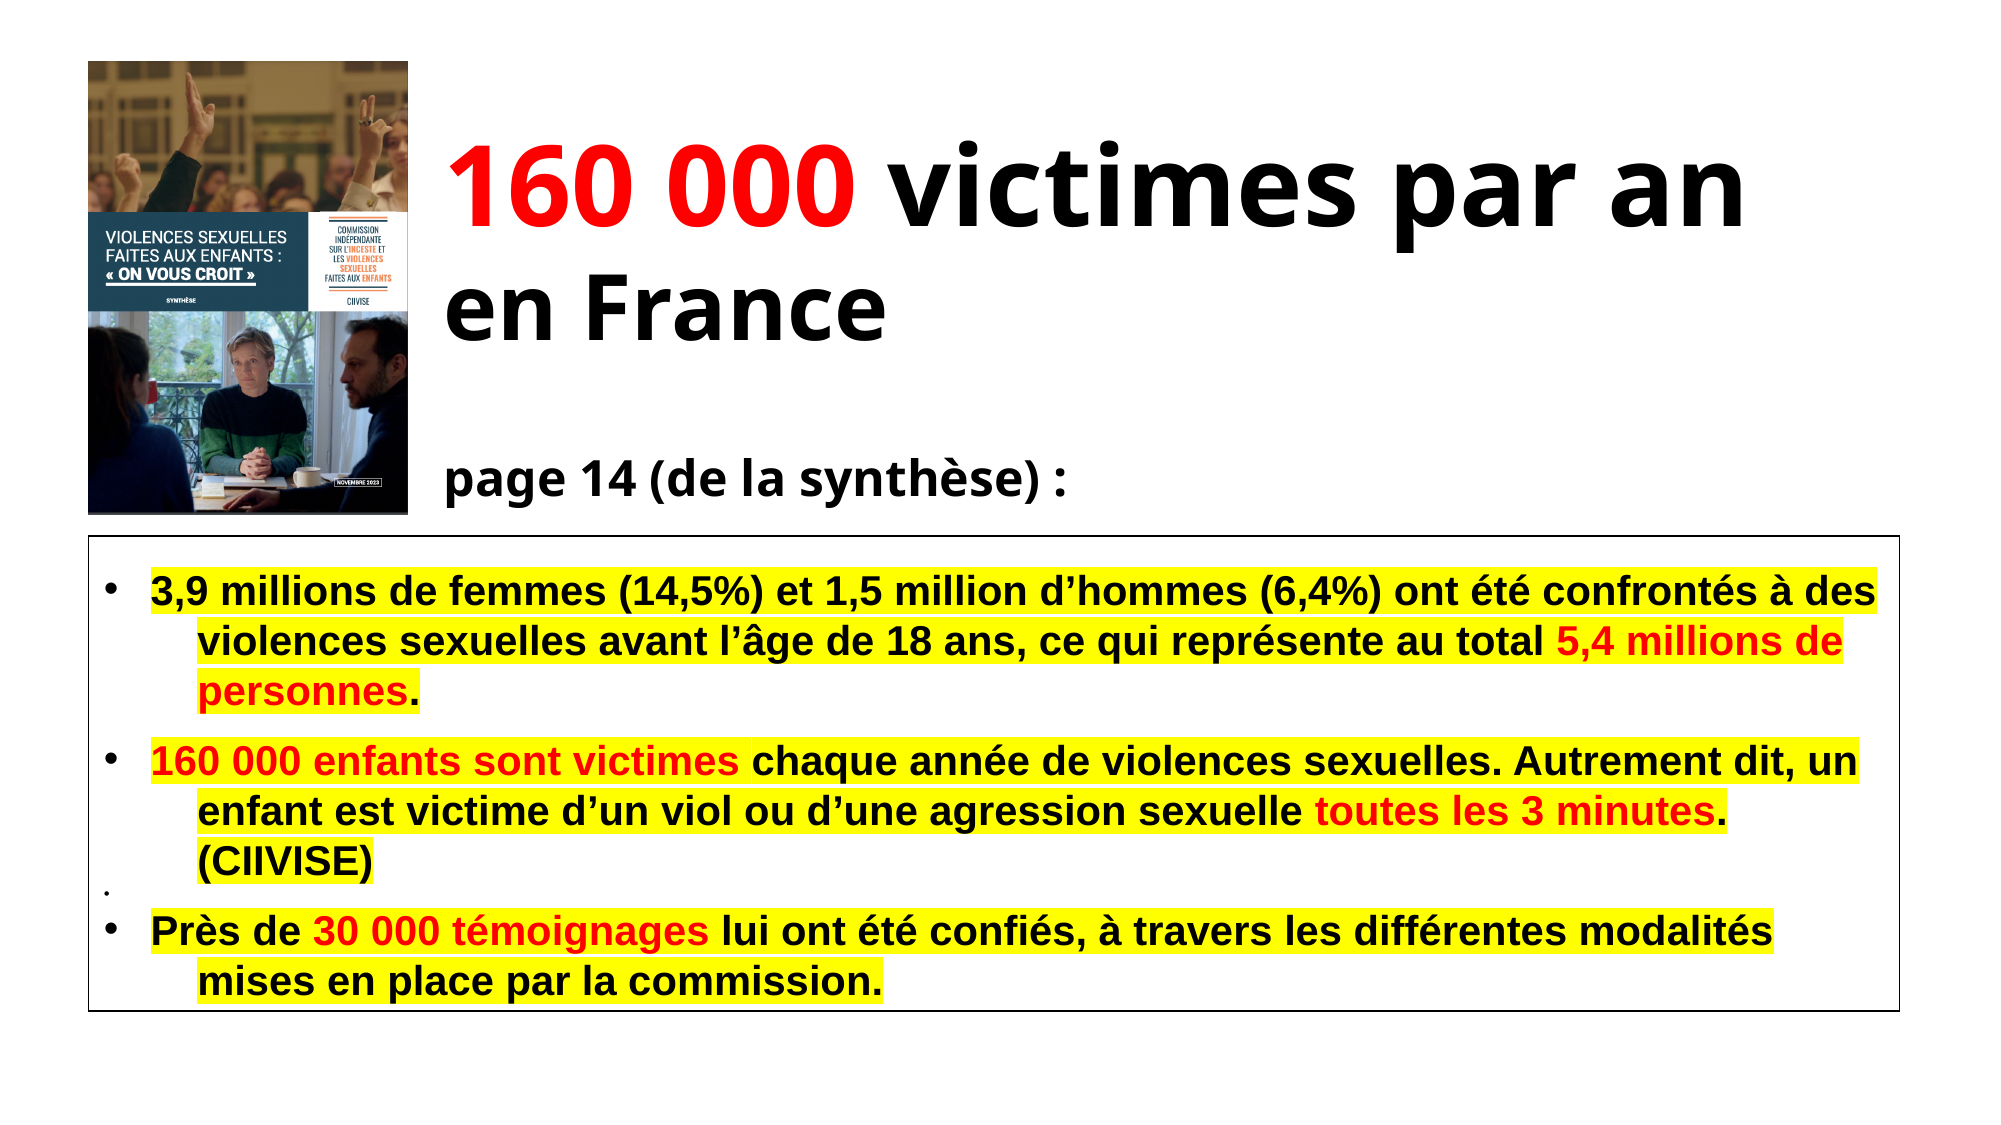

160 000 victimes par an
en France
page 14 (de la synthèse) :
3,9 millions de femmes (14,5%) et 1,5 million d’hommes (6,4%) ont été confrontés à des violences sexuelles avant l’âge de 18 ans, ce qui représente au total 5,4 millions de personnes.
160 000 enfants sont victimes chaque année de violences sexuelles. Autrement dit, un enfant est victime d’un viol ou d’une agression sexuelle toutes les 3 minutes. (CIIVISE)
Près de 30 000 témoignages lui ont été confiés, à travers les différentes modalités mises en place par la commission.